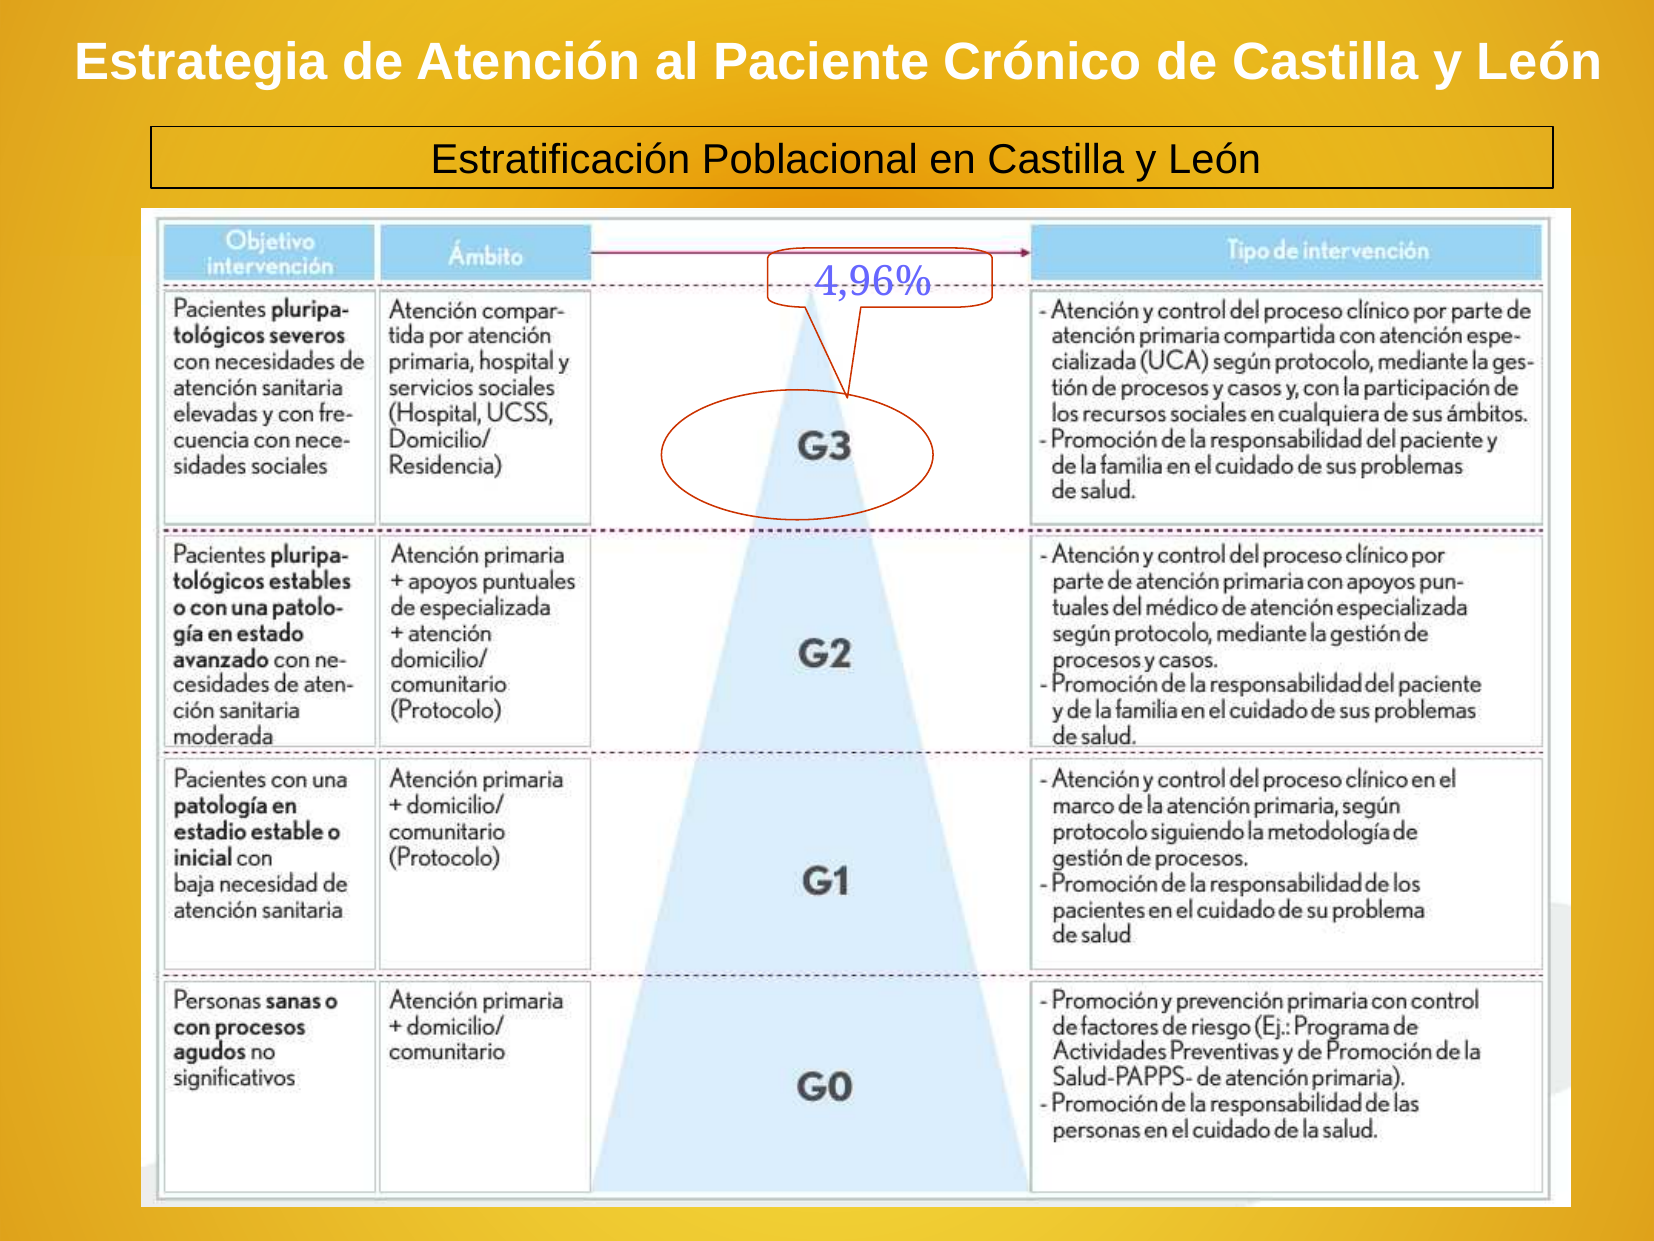

# Estrategia de Atención al Paciente Crónico de Castilla y León
Estratificación Poblacional en Castilla y León
4,96%